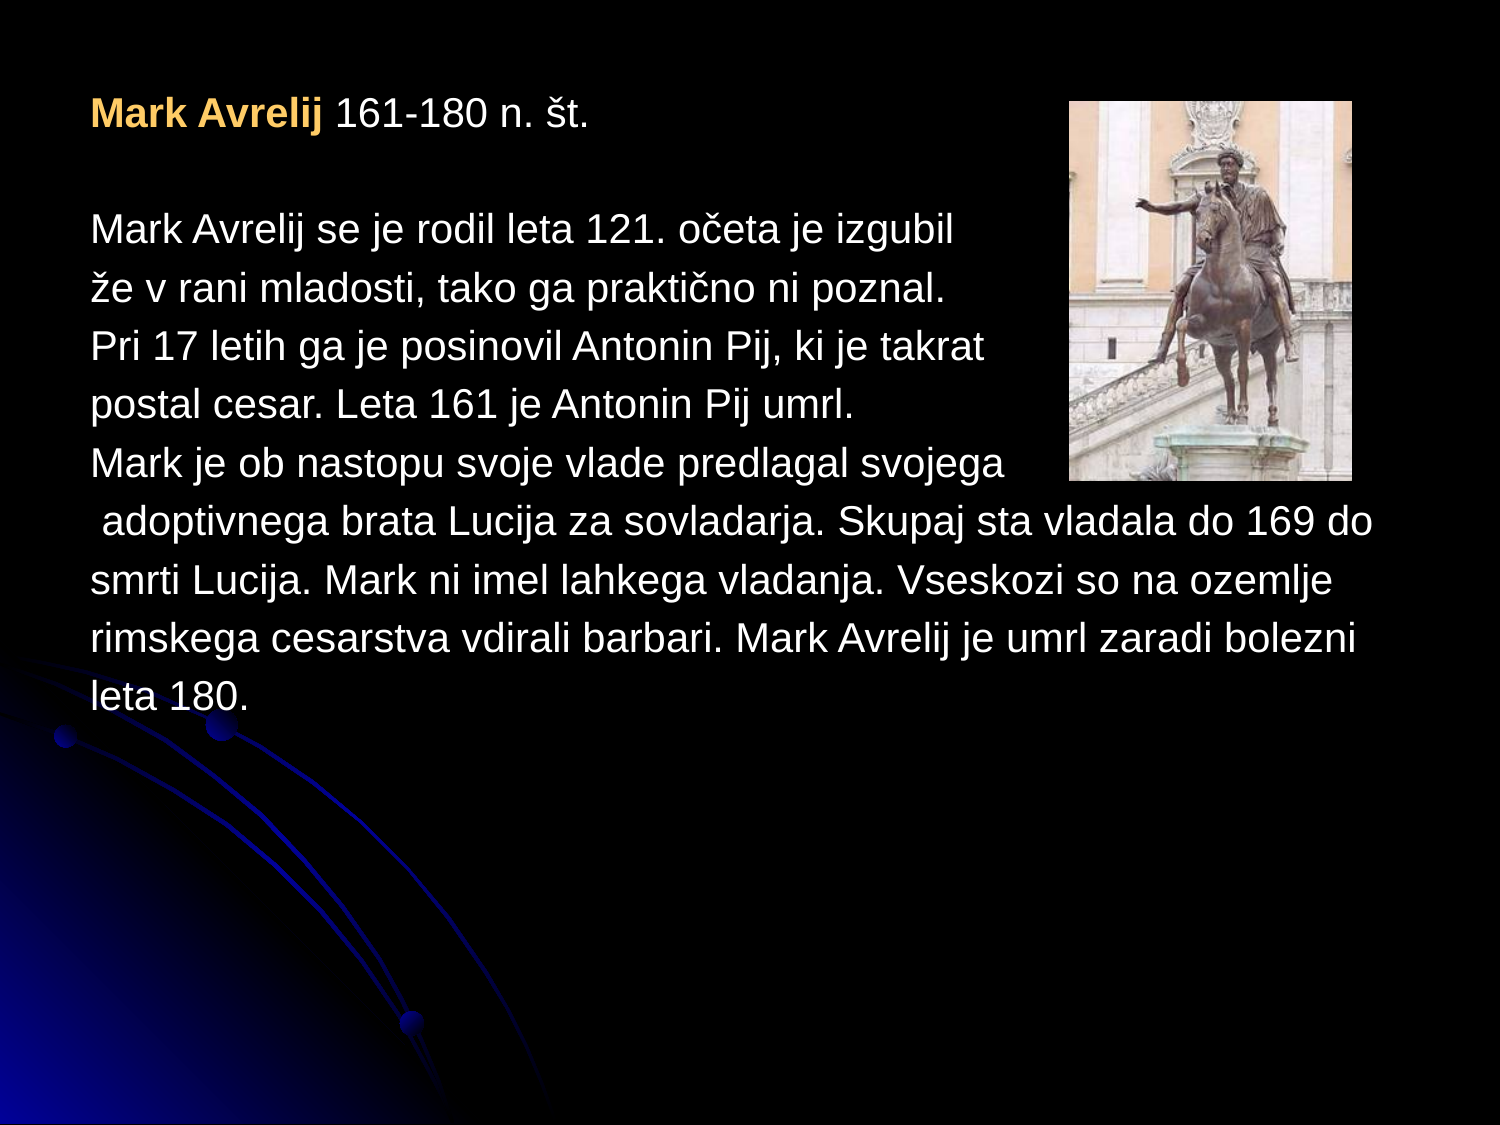

# Mark Avrelij 161-180 n. št.
Mark Avrelij se je rodil leta 121. očeta je izgubil
že v rani mladosti, tako ga praktično ni poznal.
Pri 17 letih ga je posinovil Antonin Pij, ki je takrat
postal cesar. Leta 161 je Antonin Pij umrl.
Mark je ob nastopu svoje vlade predlagal svojega
 adoptivnega brata Lucija za sovladarja. Skupaj sta vladala do 169 do
smrti Lucija. Mark ni imel lahkega vladanja. Vseskozi so na ozemlje
rimskega cesarstva vdirali barbari. Mark Avrelij je umrl zaradi bolezni
leta 180.